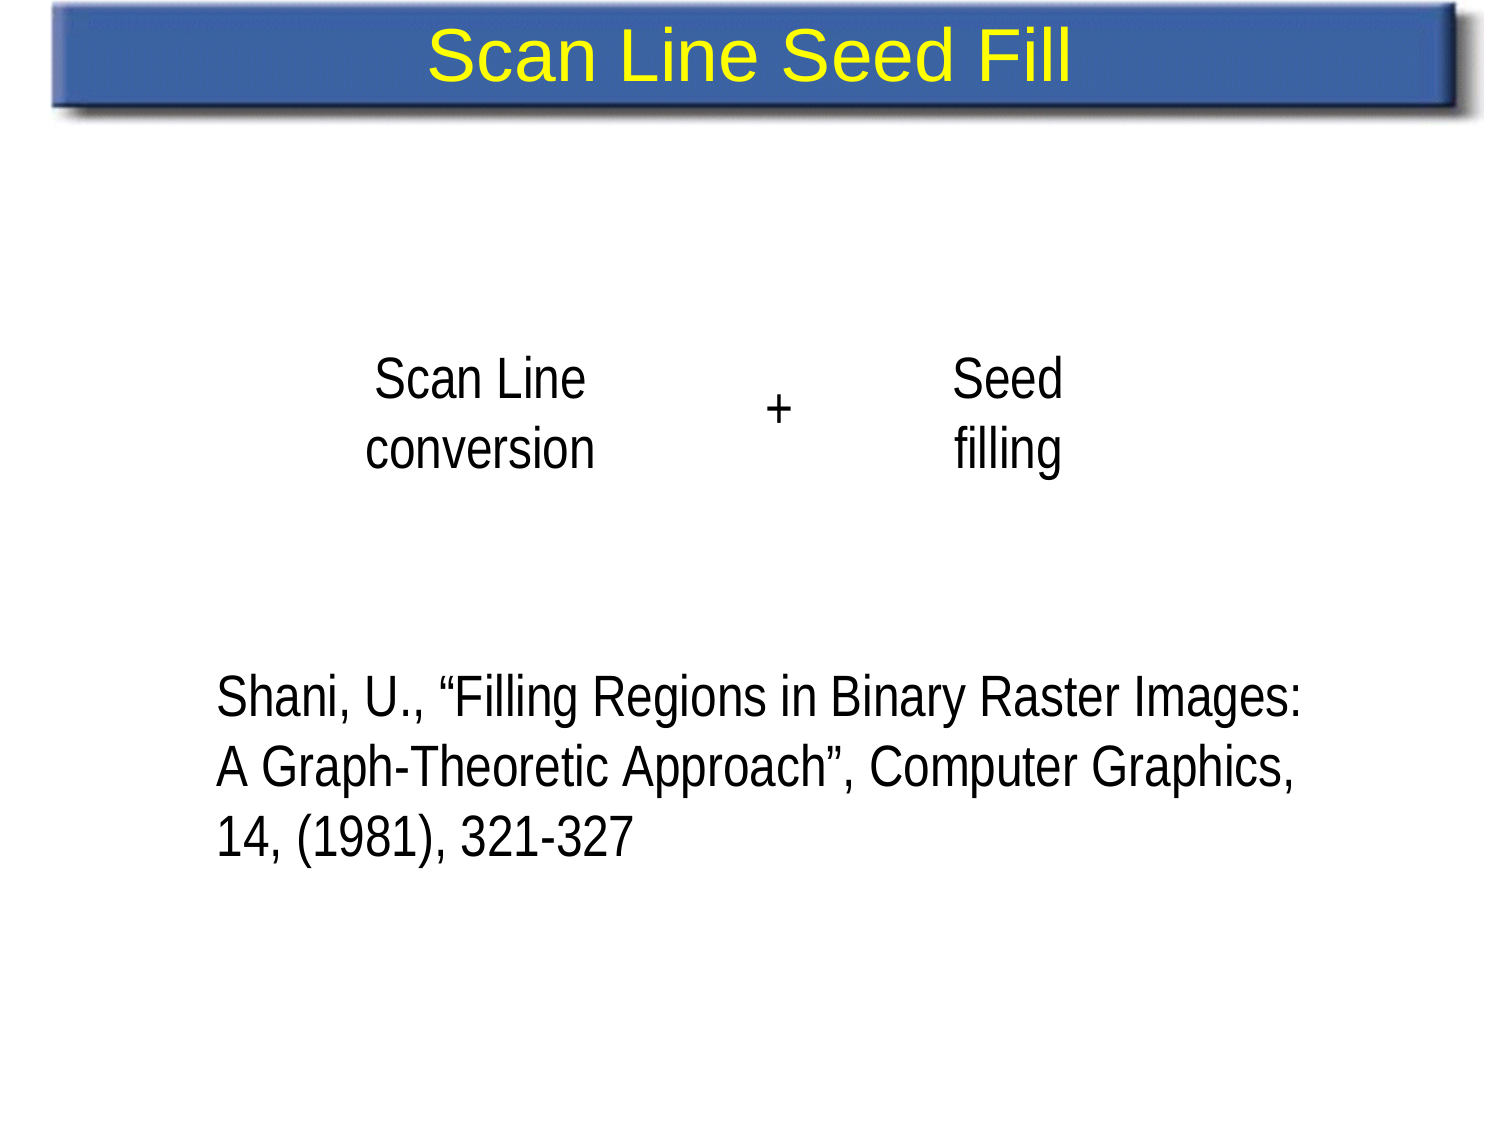

# Scan Line Seed Fill
Scan Line
conversion
Seed
filling
+
Shani, U., “Filling Regions in Binary Raster Images:
A Graph-Theoretic Approach”, Computer Graphics,
14, (1981), 321-327